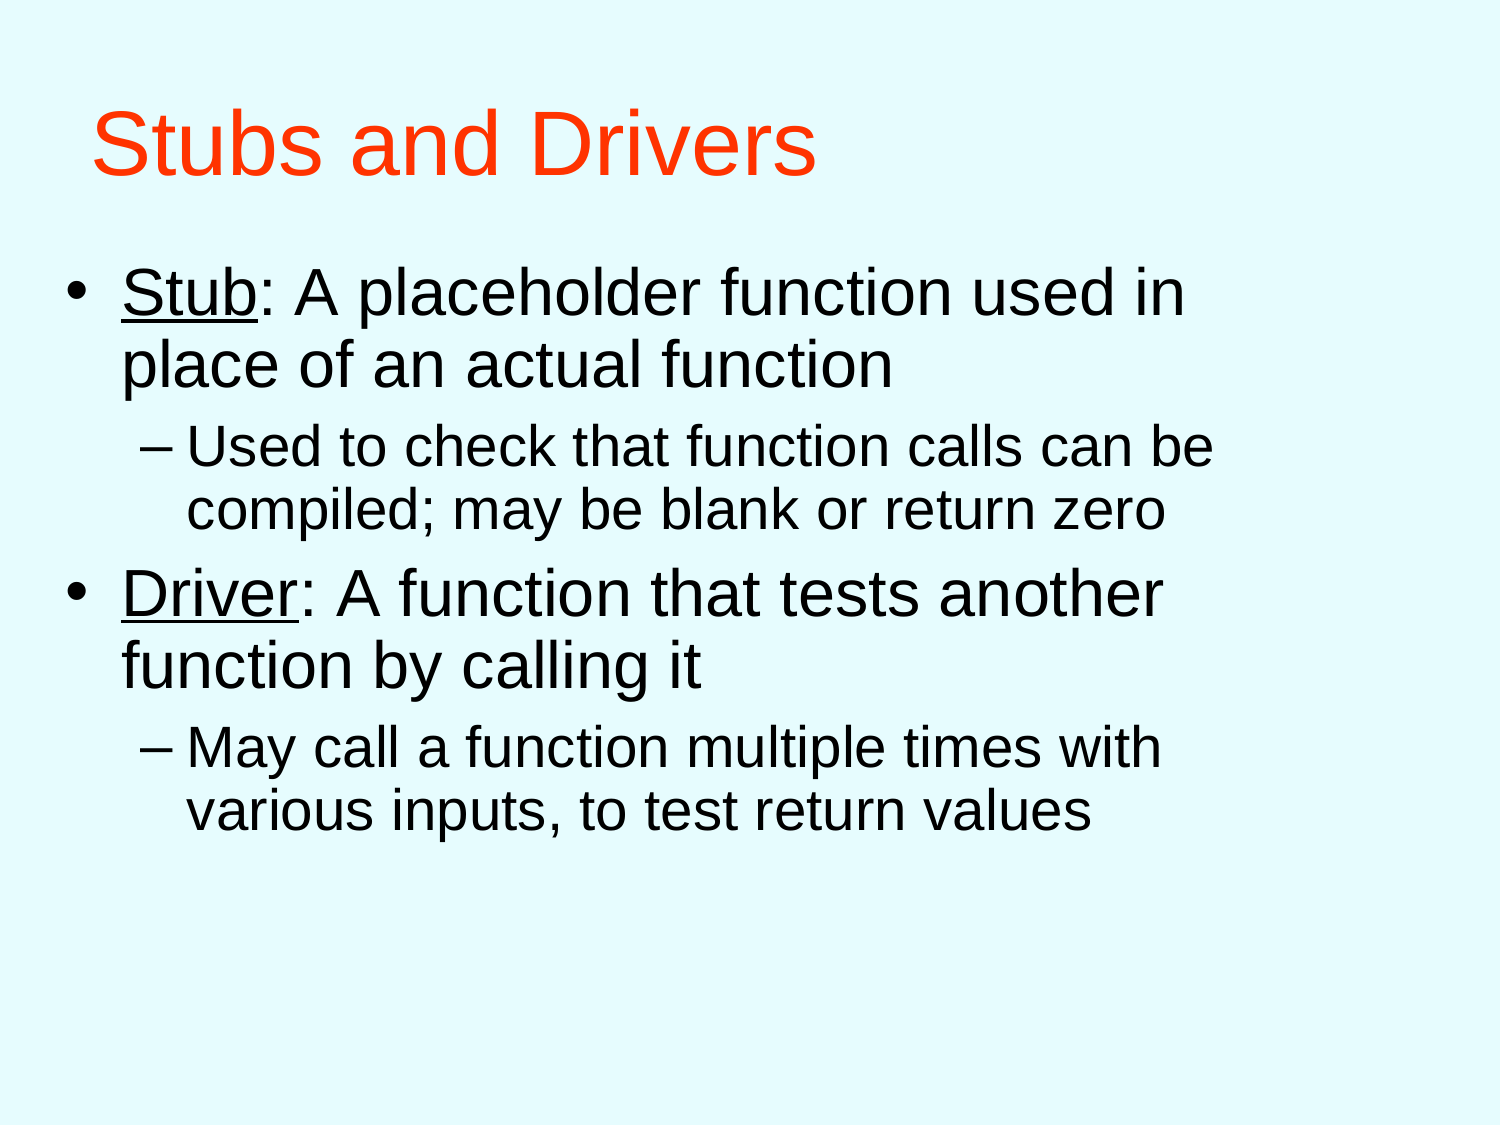

# Stubs and Drivers
Stub: A placeholder function used in place of an actual function
Used to check that function calls can be compiled; may be blank or return zero
Driver: A function that tests another function by calling it
May call a function multiple times with various inputs, to test return values